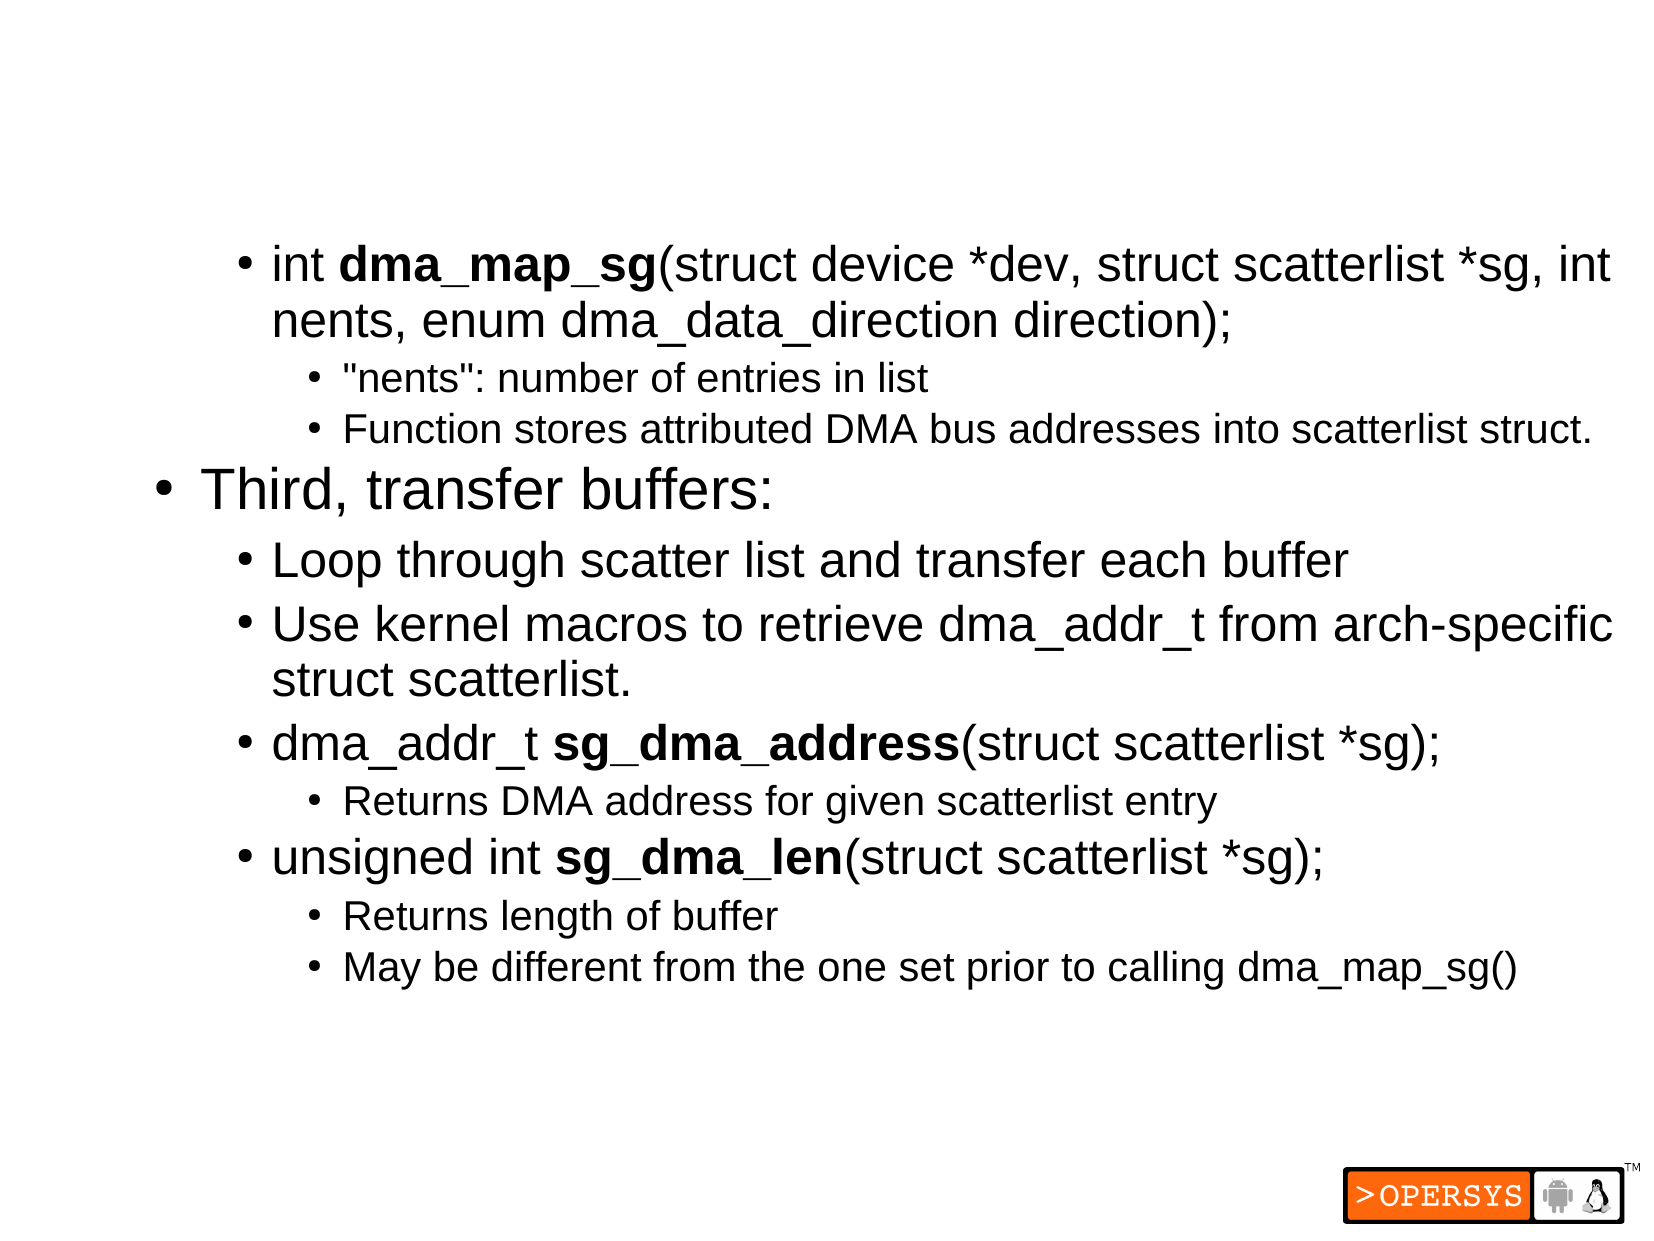

# int dma_map_sg(struct device *dev, struct scatterlist *sg, int nents, enum dma_data_direction direction);
"nents": number of entries in list
Function stores attributed DMA bus addresses into scatterlist struct.
Third, transfer buffers:
Loop through scatter list and transfer each buffer
Use kernel macros to retrieve dma_addr_t from arch-specific struct scatterlist.
dma_addr_t sg_dma_address(struct scatterlist *sg);
Returns DMA address for given scatterlist entry
unsigned int sg_dma_len(struct scatterlist *sg);
Returns length of buffer
May be different from the one set prior to calling dma_map_sg()